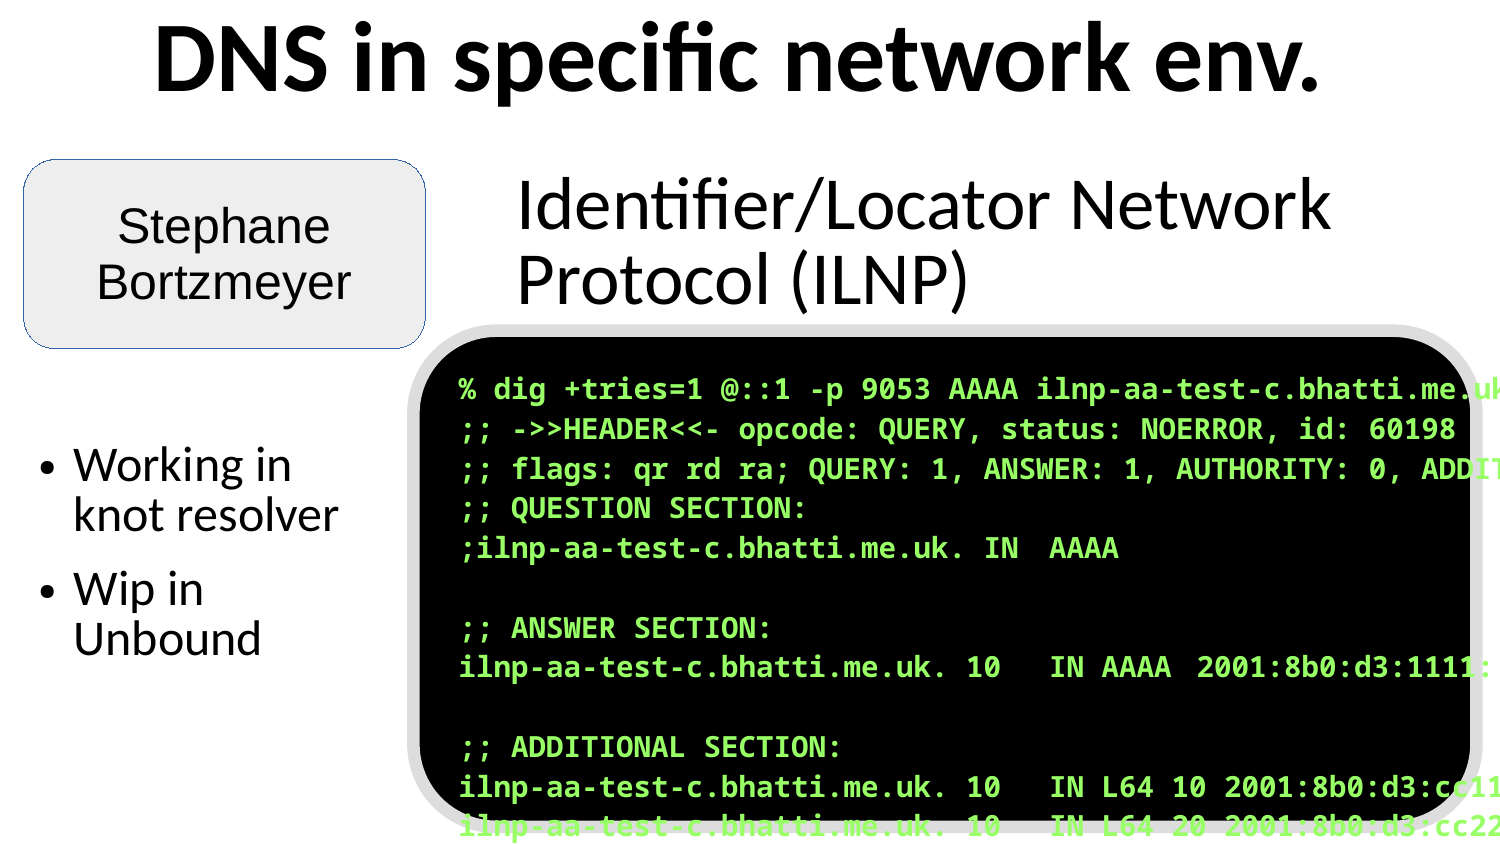

# DNS in specific network env.
Stephane
Bortzmeyer
Identifier/Locator Network Protocol (ILNP)
% dig +tries=1 @::1 -p 9053 AAAA ilnp-aa-test-c.bhatti.me.uk.
;; ->>HEADER<<- opcode: QUERY, status: NOERROR, id: 60198
;; flags: qr rd ra; QUERY: 1, ANSWER: 1, AUTHORITY: 0, ADDITIONAL: 6
;; QUESTION SECTION:
;ilnp-aa-test-c.bhatti.me.uk. IN	AAAA
;; ANSWER SECTION:
ilnp-aa-test-c.bhatti.me.uk. 10	IN AAAA	2001:8b0:d3:1111::c
;; ADDITIONAL SECTION:
ilnp-aa-test-c.bhatti.me.uk. 10	IN L64 10 2001:8b0:d3:cc11
ilnp-aa-test-c.bhatti.me.uk. 10	IN L64 20 2001:8b0:d3:cc22
ilnp-aa-test-c.bhatti.me.uk. 10	IN NID 10 0:0:c:1
ilnp-aa-test-c.bhatti.me.uk. 10	IN NID 20 0:0:c:2
ilnp-aa-test-c.bhatti.me.uk. 10	IN NID 30 0:0:c:3
Working in
knot resolver
Wip in
Unbound